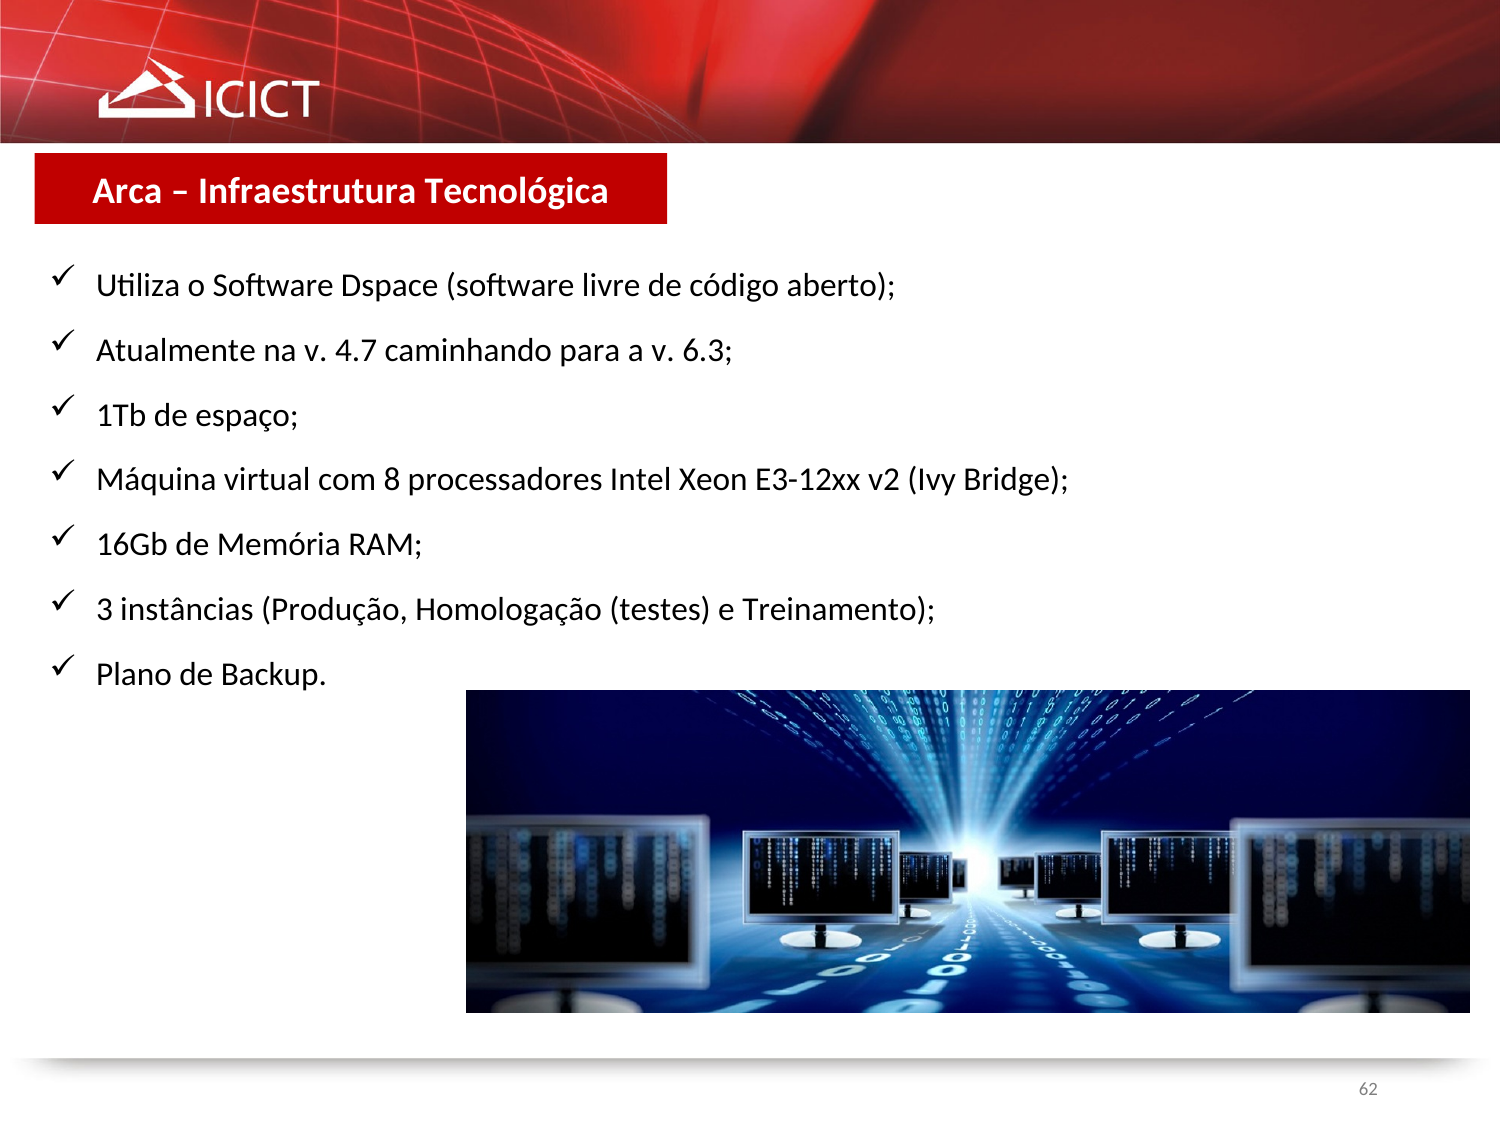

Arca – Infraestrutura Tecnológica
Utiliza o Software Dspace (software livre de código aberto);
Atualmente na v. 4.7 caminhando para a v. 6.3;
1Tb de espaço;
Máquina virtual com 8 processadores Intel Xeon E3-12xx v2 (Ivy Bridge);
16Gb de Memória RAM;
3 instâncias (Produção, Homologação (testes) e Treinamento);
Plano de Backup.